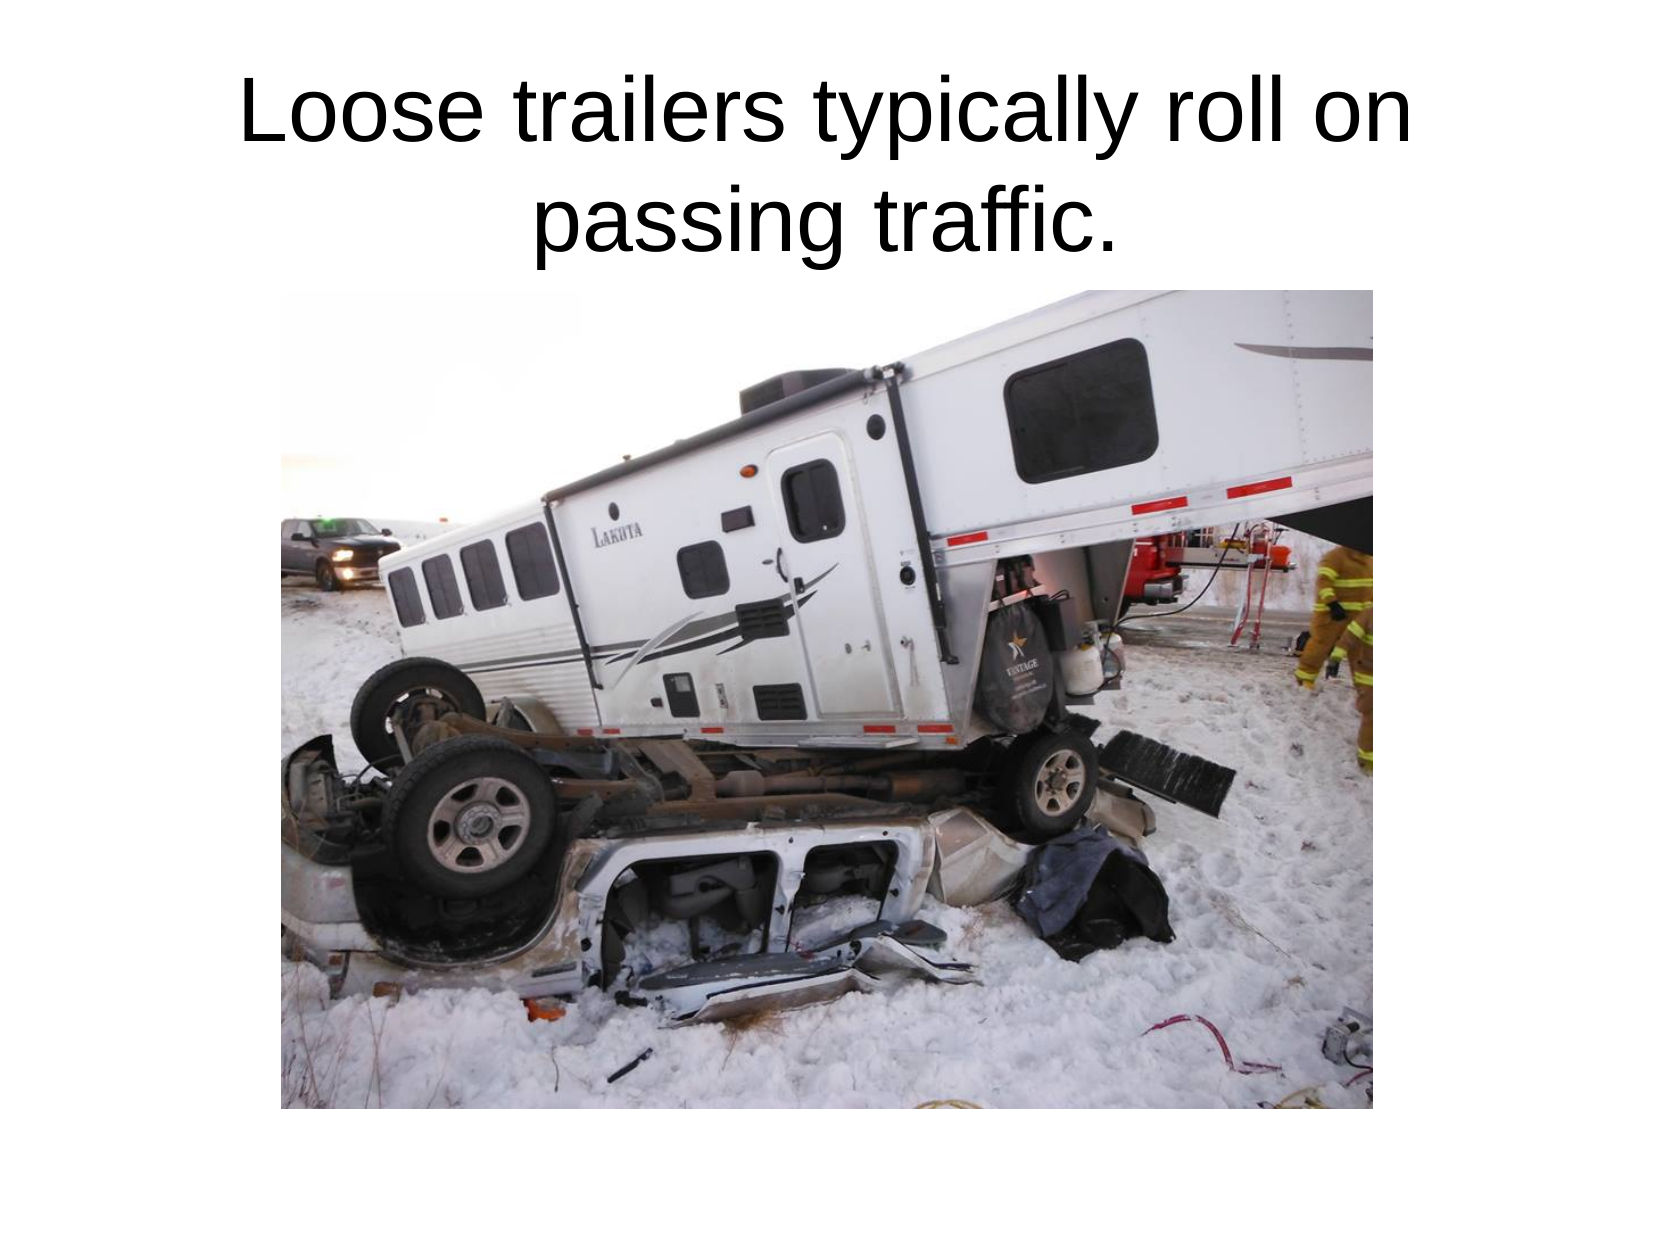

# Loose trailers typically roll on passing traffic.